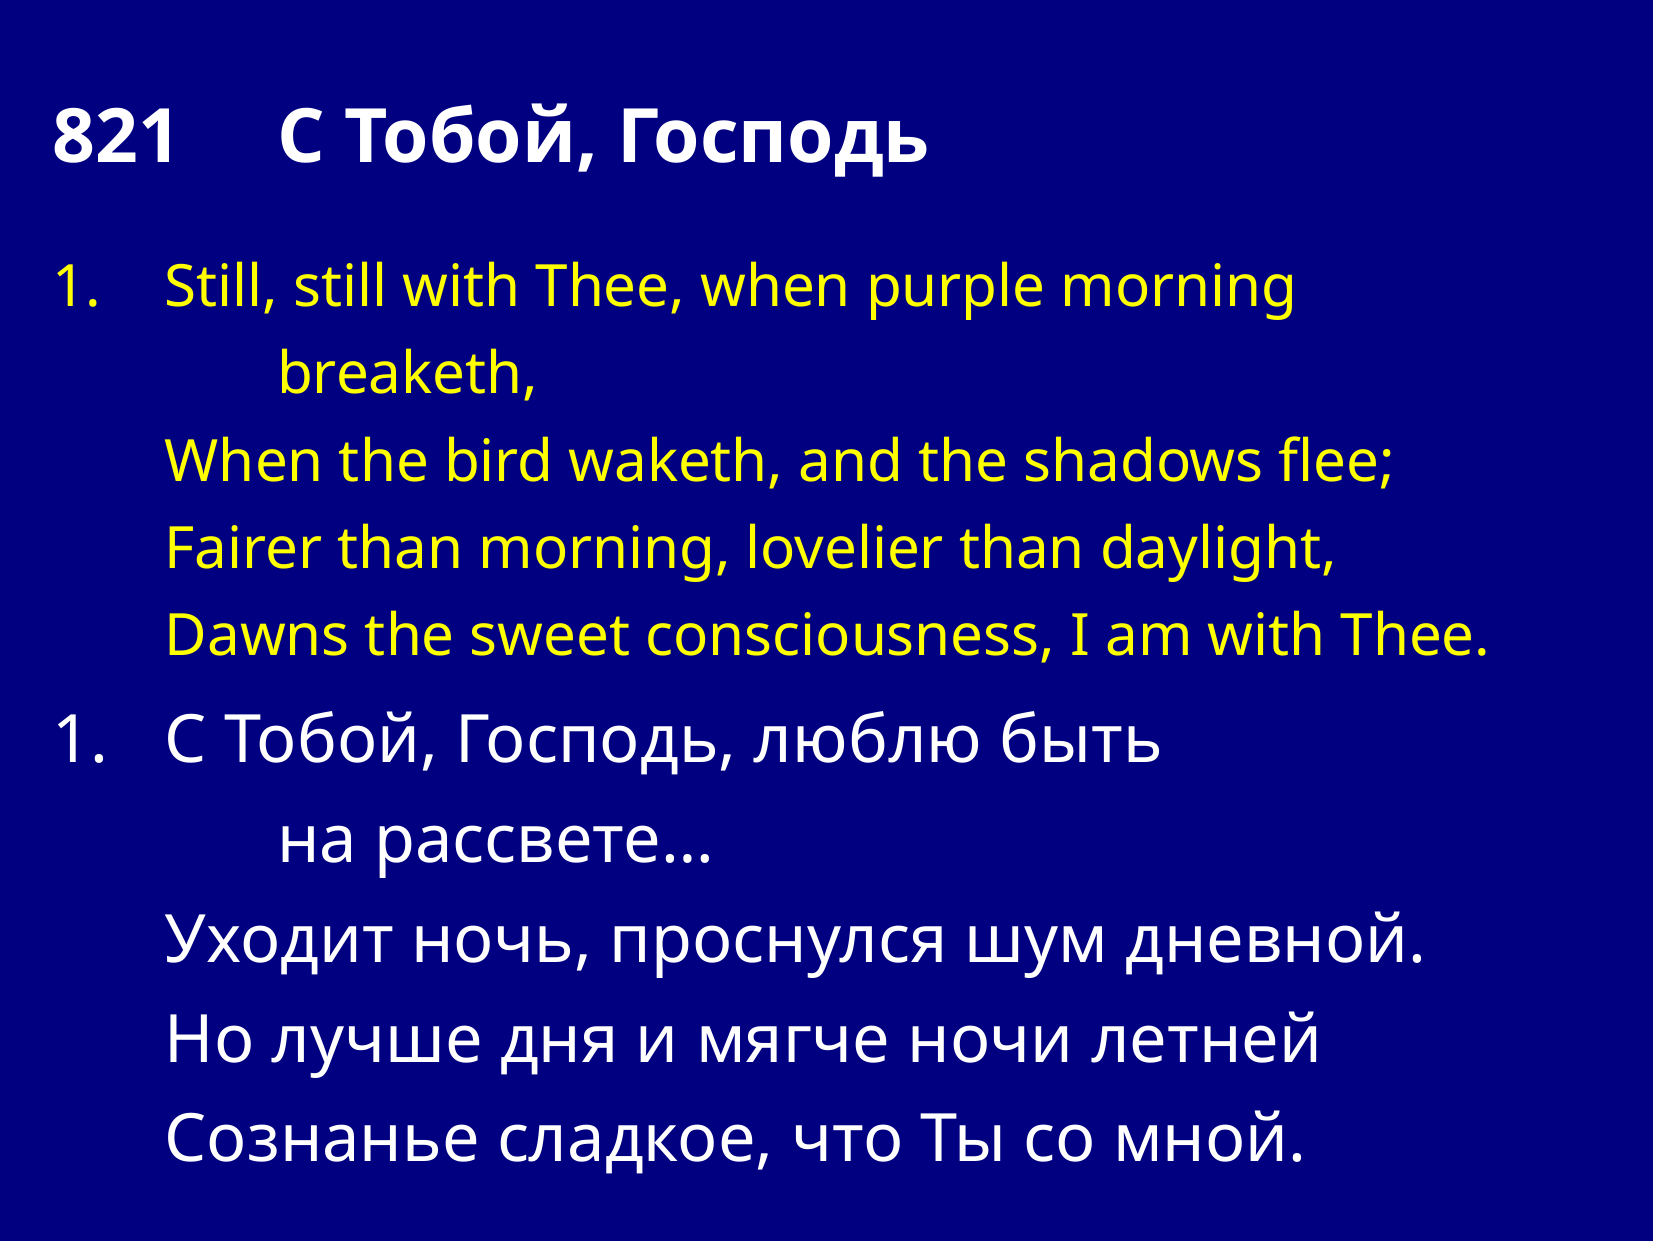

821	С Тобой, Господь
1.	Still, still with Thee, when purple morning
		breaketh,
	When the bird waketh, and the shadows flee;
	Fairer than morning, lovelier than daylight,
	Dawns the sweet consciousness, I am with Thee.
1.	С Тобой, Господь, люблю быть
		на рассвете…
	Уходит ночь, проснулся шум дневной.
	Но лучше дня и мягче ночи летней
	Сознанье сладкое, что Ты со мной.